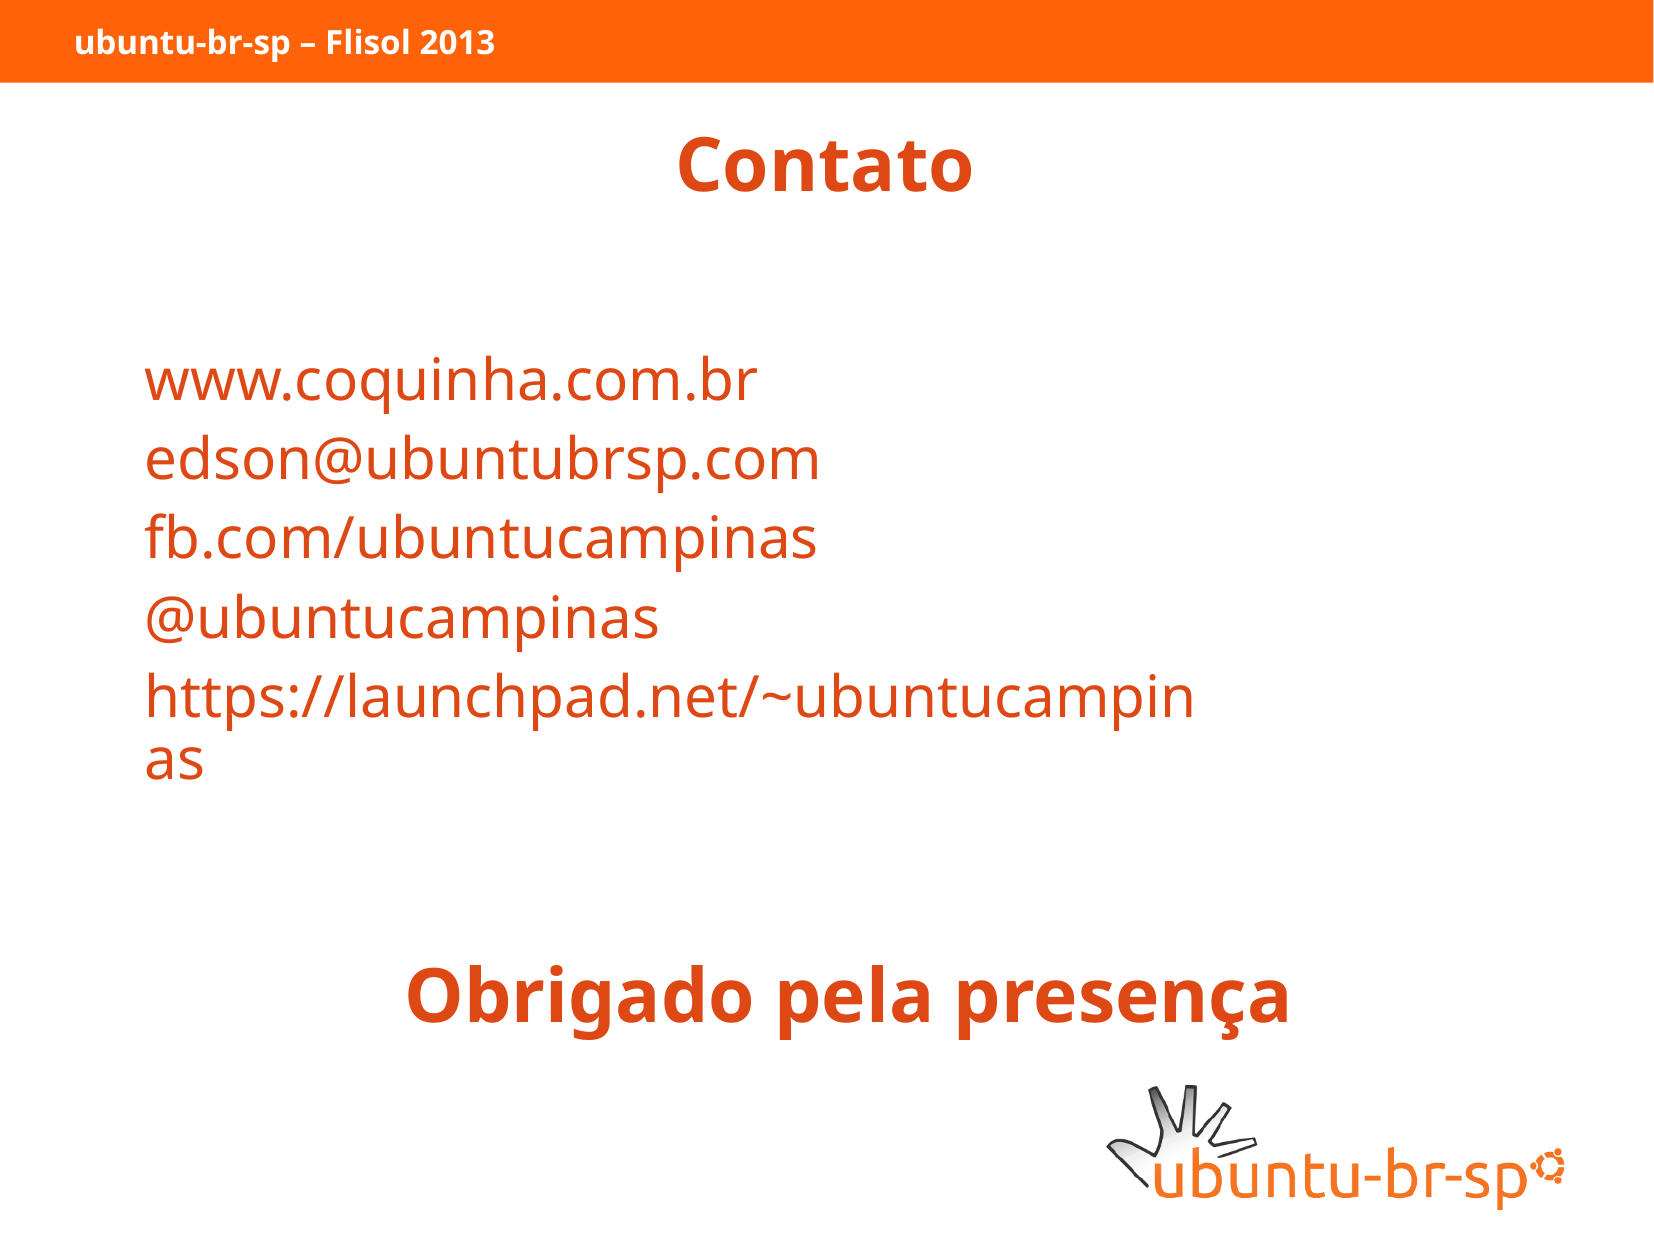

# Contato
www.coquinha.com.br
edson@ubuntubrsp.com
fb.com/ubuntucampinas
@ubuntucampinas
https://launchpad.net/~ubuntucampinas
Obrigado pela presença